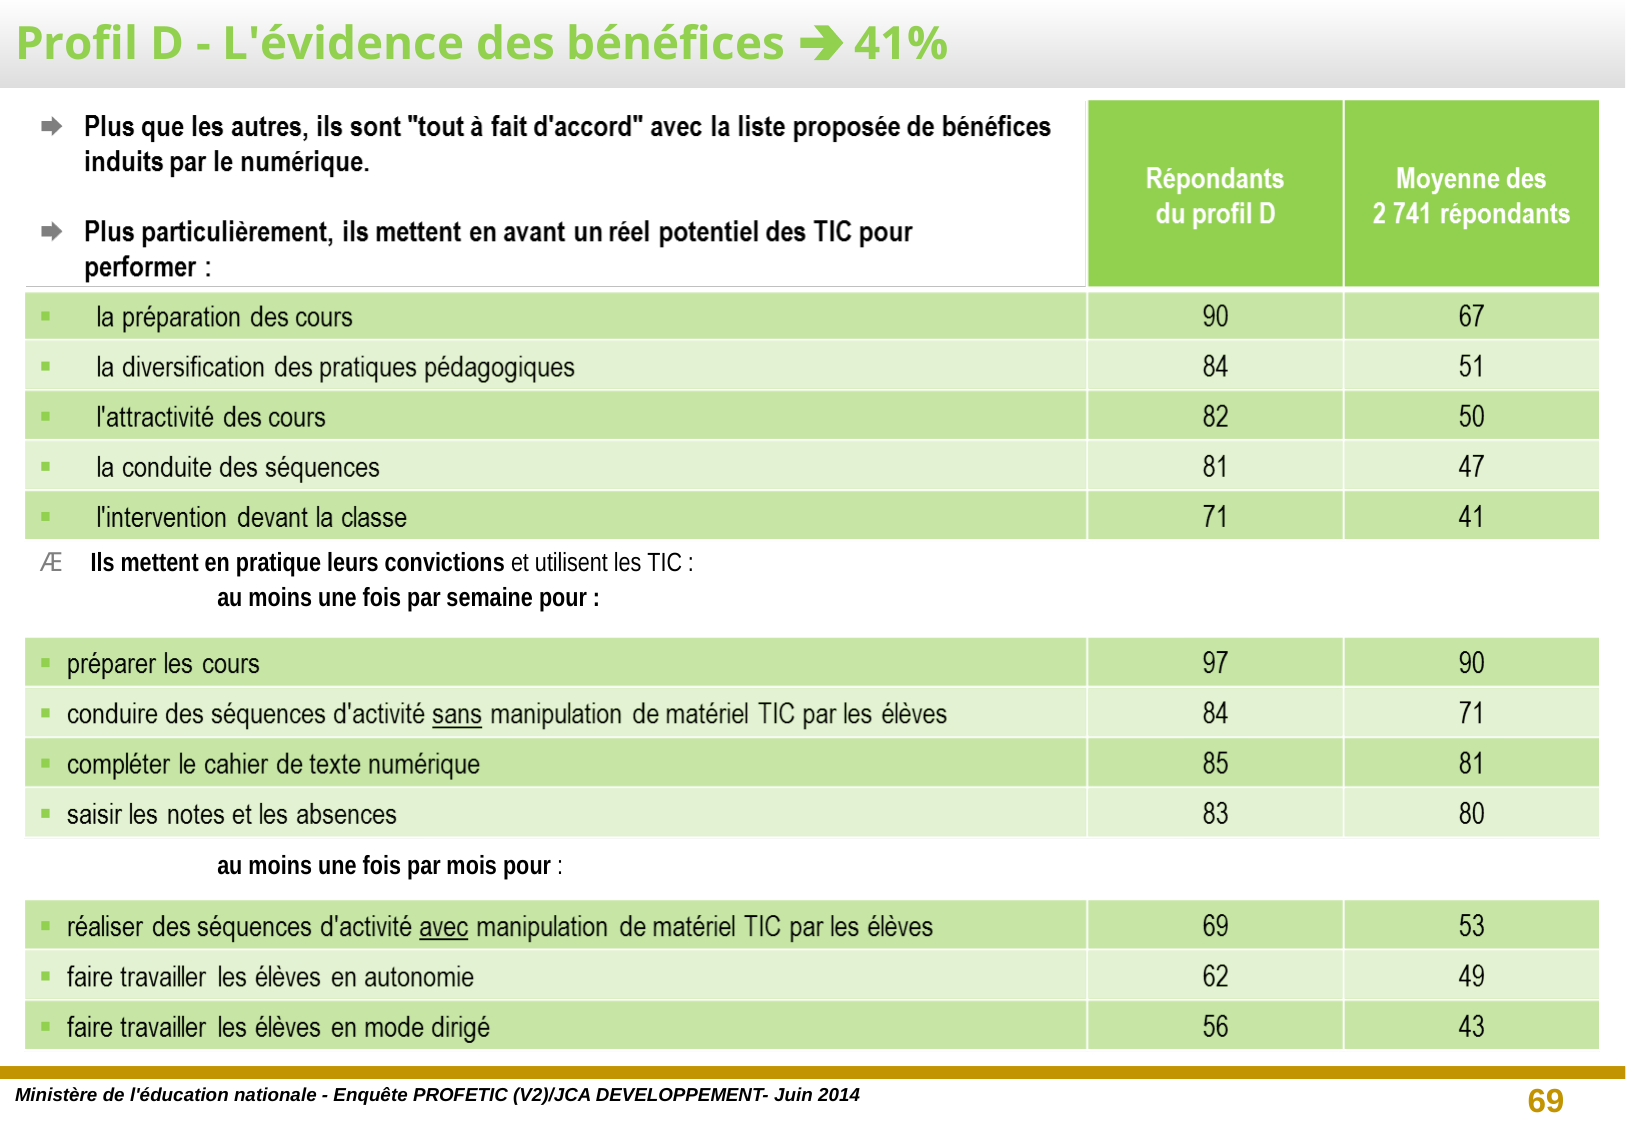

# Profil D - L'évidence des bénéfices  41%
Ils mettent en pratique leurs convictions et utilisent les TIC :
au moins une fois par semaine pour :
au moins une fois par mois pour :
Ministère de l'éducation nationale - Enquête PROFETIC (V2)/JCA DEVELOPPEMENT- Juin 2014